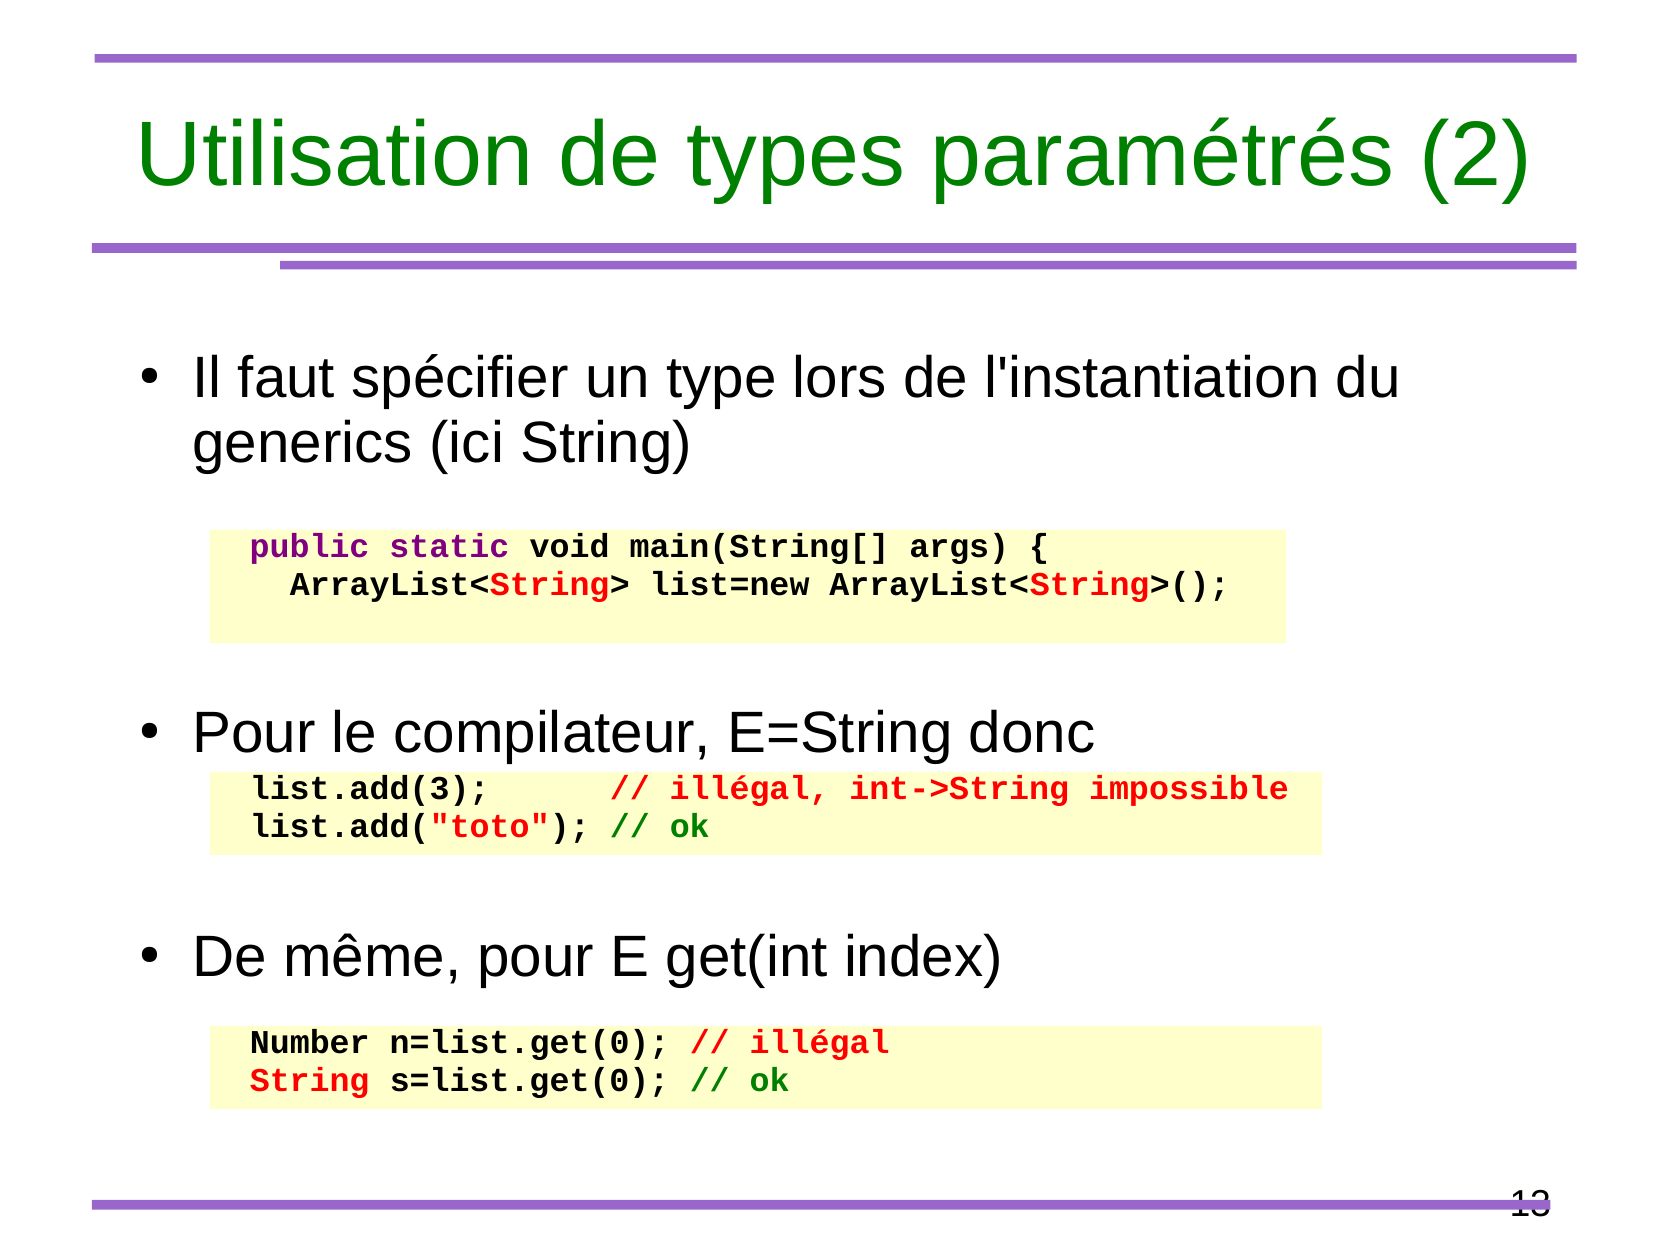

# Utilisation de types paramétrés (2)
Il faut spécifier un type lors de l'instantiation du generics (ici String)
Pour le compilateur, E=String donc
De même, pour E get(int index)
 public static void main(String[] args) {
 ArrayList<String> list=new ArrayList<String>();
 list.add(3); // illégal, int->String impossible
 list.add("toto"); // ok
 Number n=list.get(0); // illégal
 String s=list.get(0); // ok